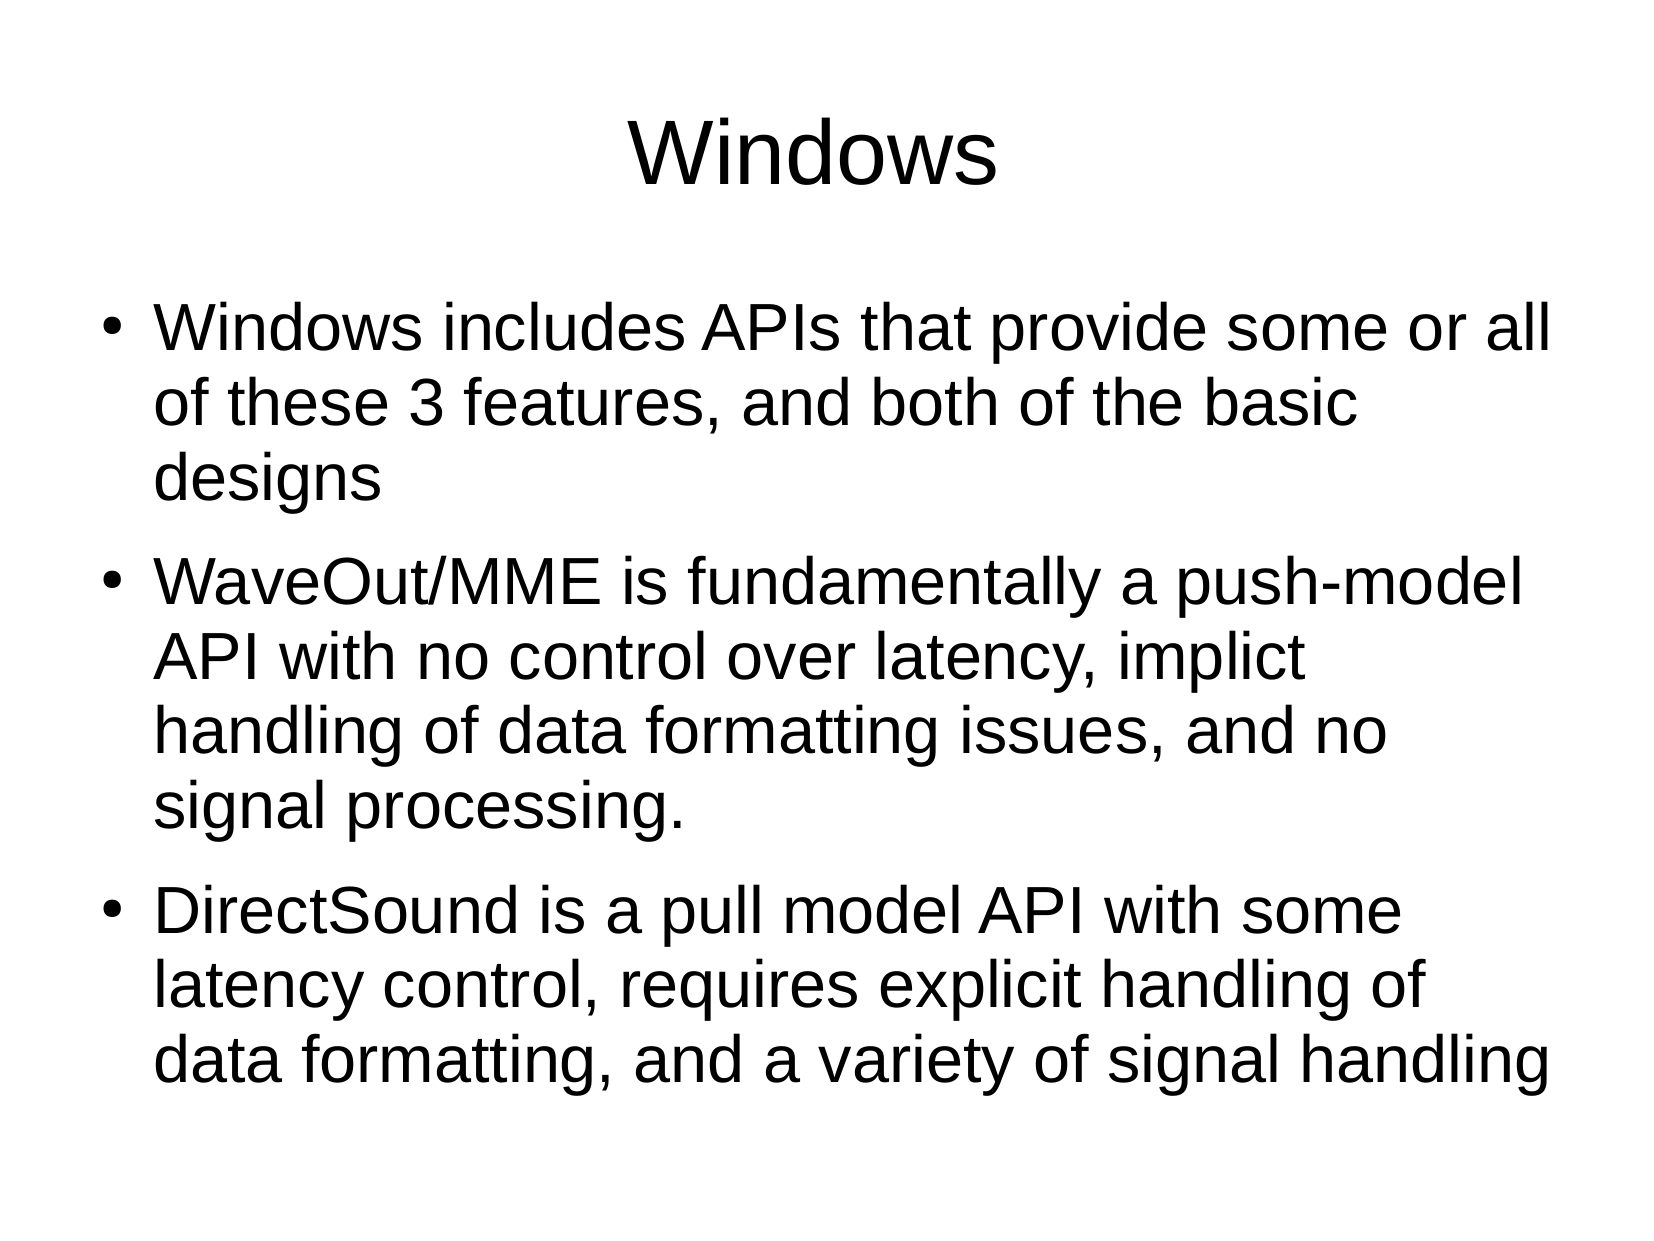

# Windows
Windows includes APIs that provide some or all of these 3 features, and both of the basic designs
WaveOut/MME is fundamentally a push-model API with no control over latency, implict handling of data formatting issues, and no signal processing.
DirectSound is a pull model API with some latency control, requires explicit handling of data formatting, and a variety of signal handling